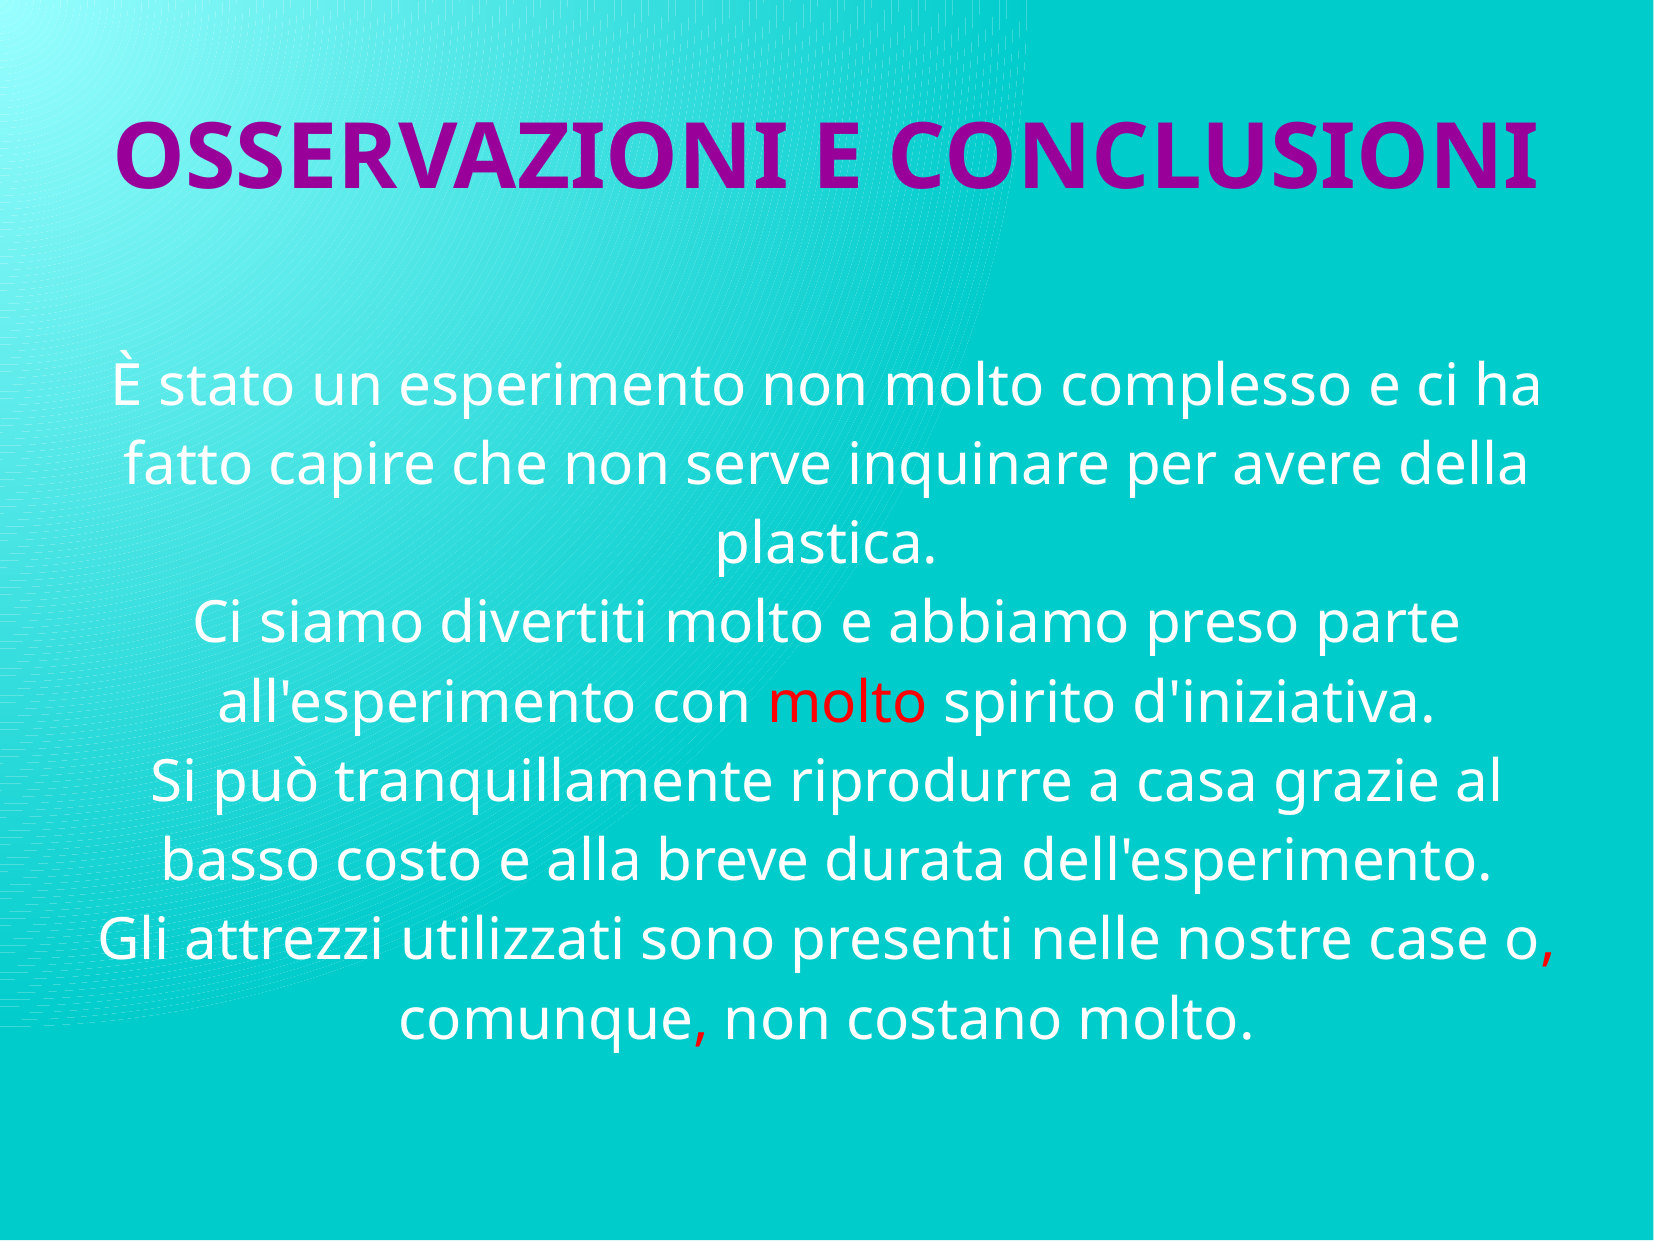

# OSSERVAZIONI E CONCLUSIONI
È stato un esperimento non molto complesso e ci ha fatto capire che non serve inquinare per avere della plastica.
Ci siamo divertiti molto e abbiamo preso parte all'esperimento con molto spirito d'iniziativa.
Si può tranquillamente riprodurre a casa grazie al basso costo e alla breve durata dell'esperimento.
Gli attrezzi utilizzati sono presenti nelle nostre case o, comunque, non costano molto.